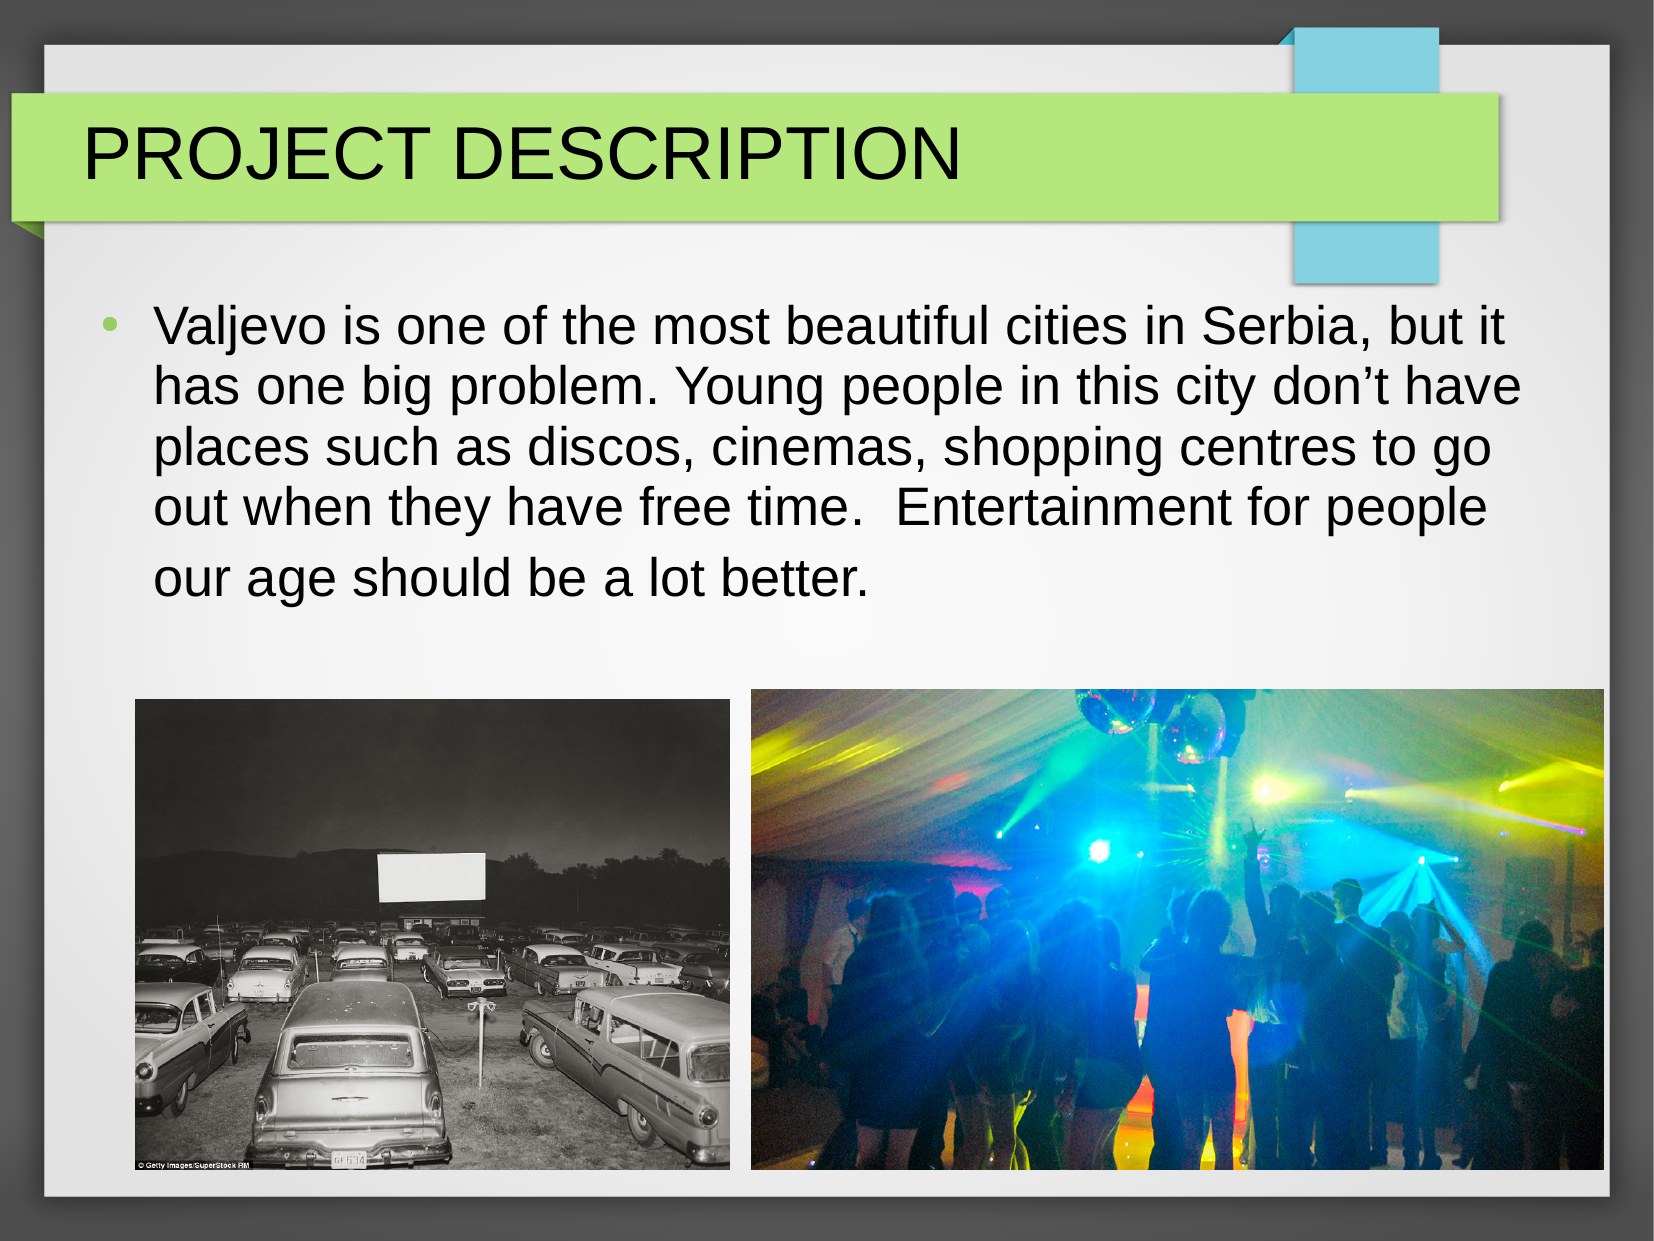

# PROJECT DESCRIPTION
Valjevo is one of the most beautiful cities in Serbia, but it has one big problem. Young people in this city don’t have places such as discos, cinemas, shopping centres to go out when they have free time. Entertainment for people our age should be a lot better.